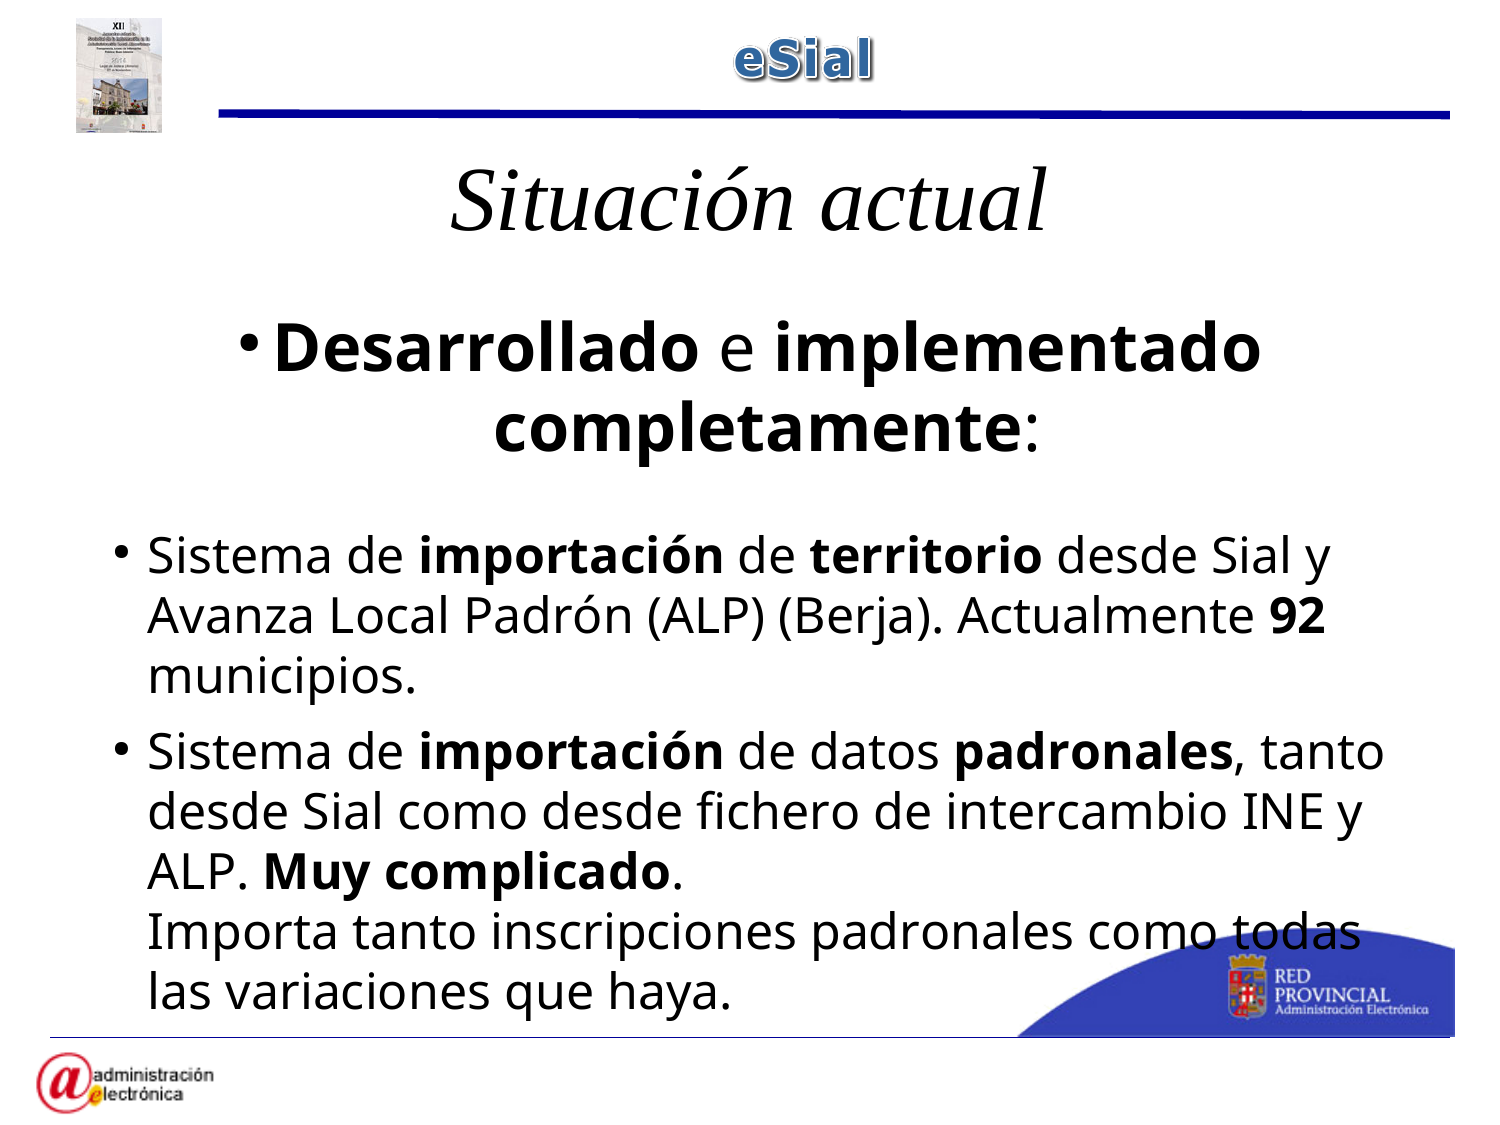

# Situación actual
Desarrollado e implementado completamente:
Sistema de importación de territorio desde Sial y Avanza Local Padrón (ALP) (Berja). Actualmente 92 municipios.
Sistema de importación de datos padronales, tanto desde Sial como desde fichero de intercambio INE y ALP. Muy complicado.
Importa tanto inscripciones padronales como todas las variaciones que haya.